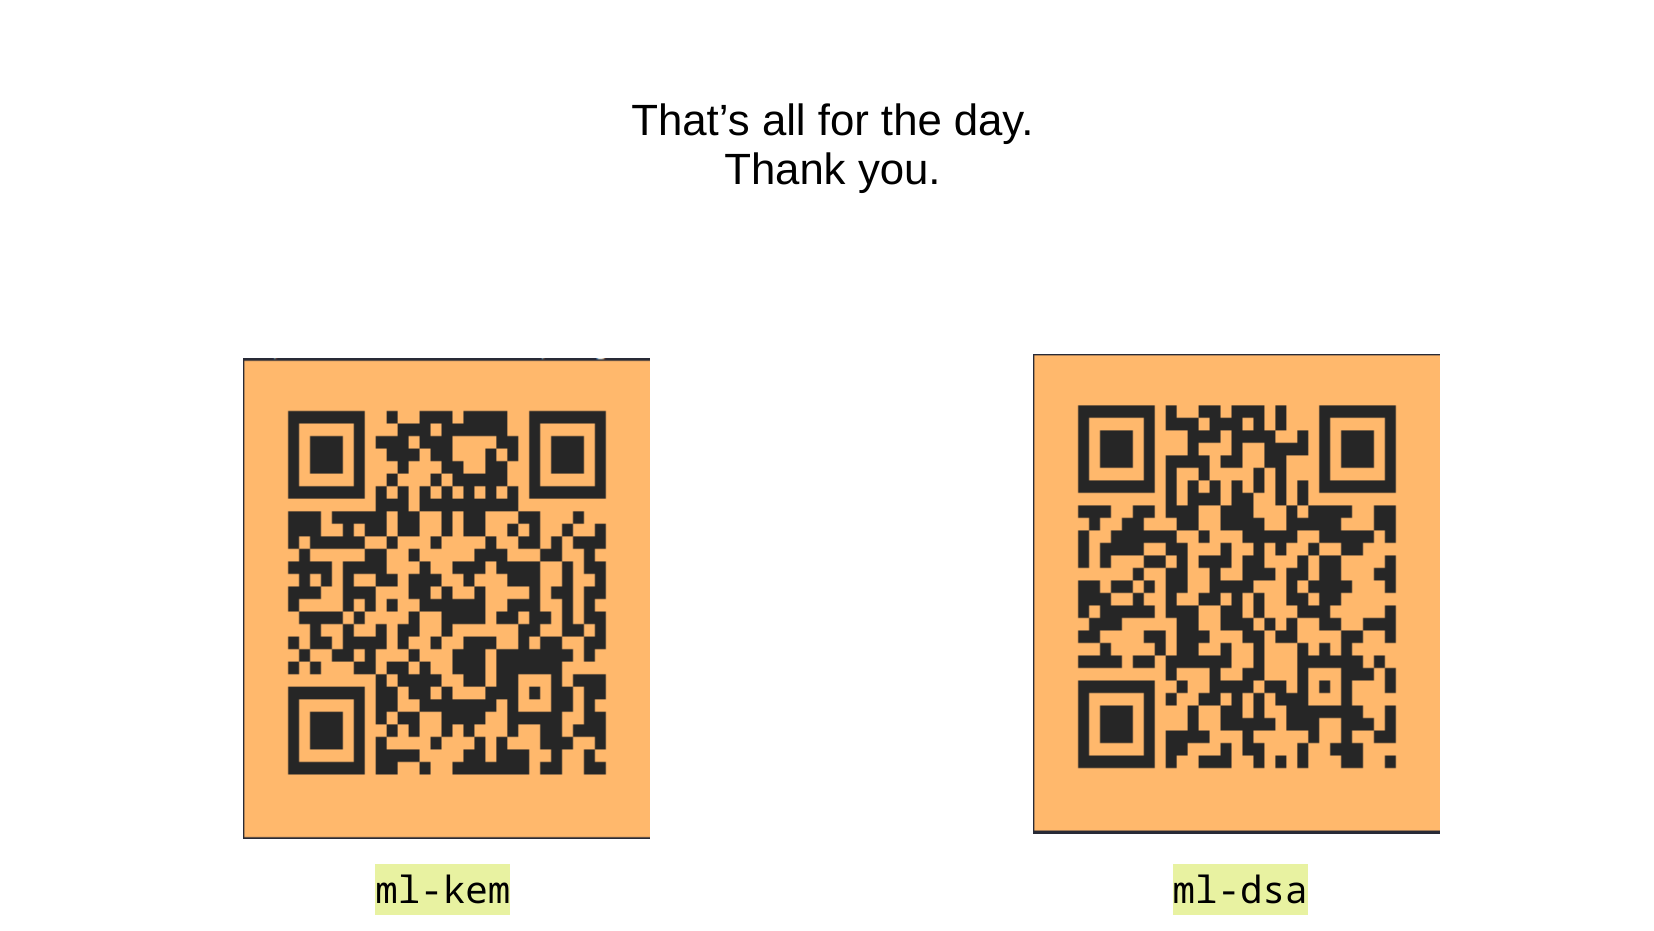

That’s all for the day.
Thank you.
ml-kem
ml-dsa